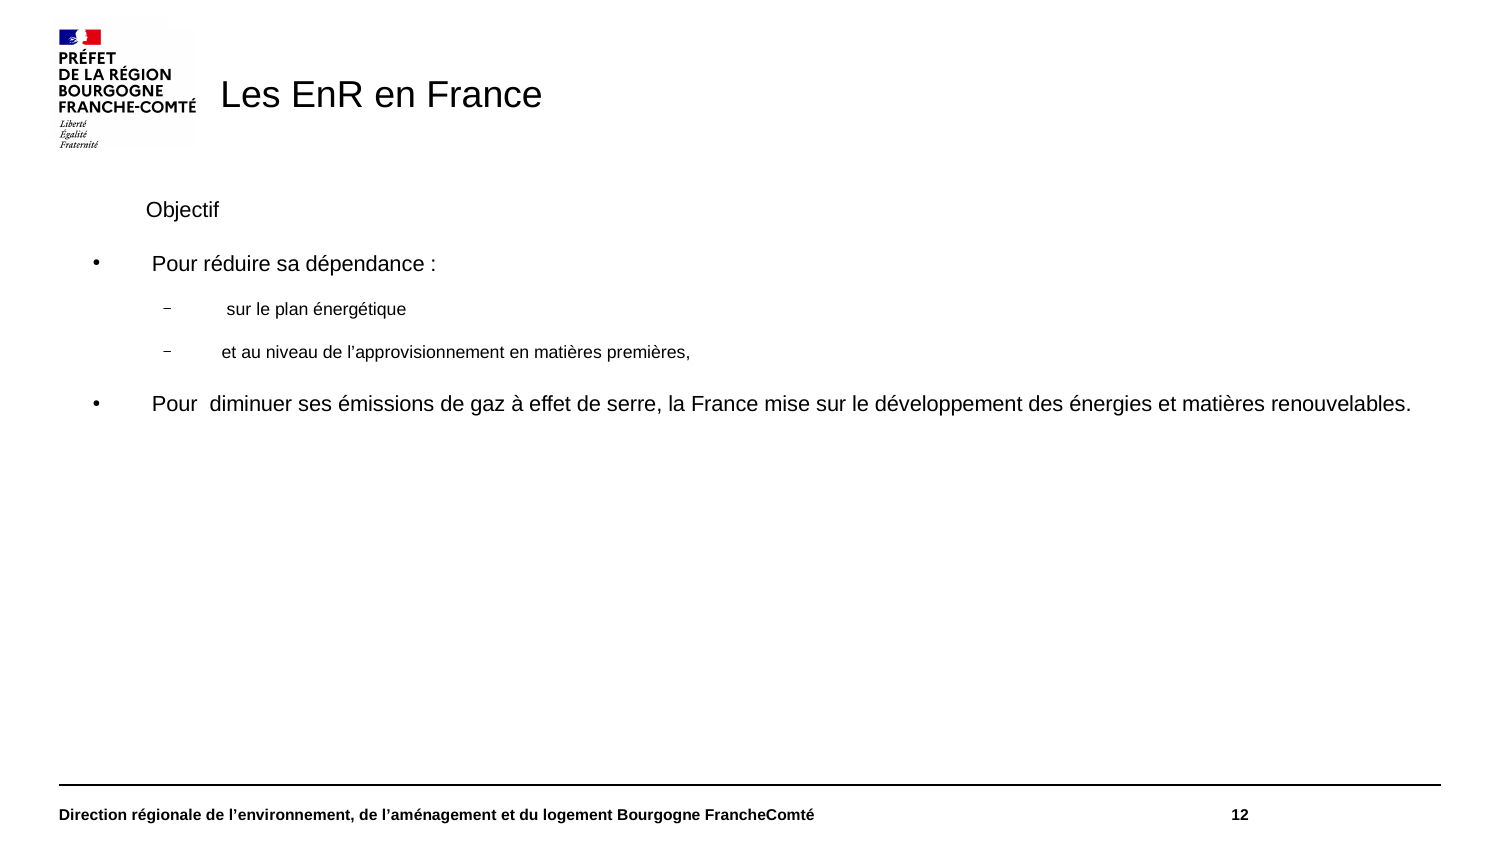

# Les EnR en France
Objectif
 Pour réduire sa dépendance :
 sur le plan énergétique
 et au niveau de l’approvisionnement en matières premières,
 Pour diminuer ses émissions de gaz à effet de serre, la France mise sur le développement des énergies et matières renouvelables.
Direction régionale de l’environnement, de l’aménagement et du logement Auvergne-Rhône-Alpes
12